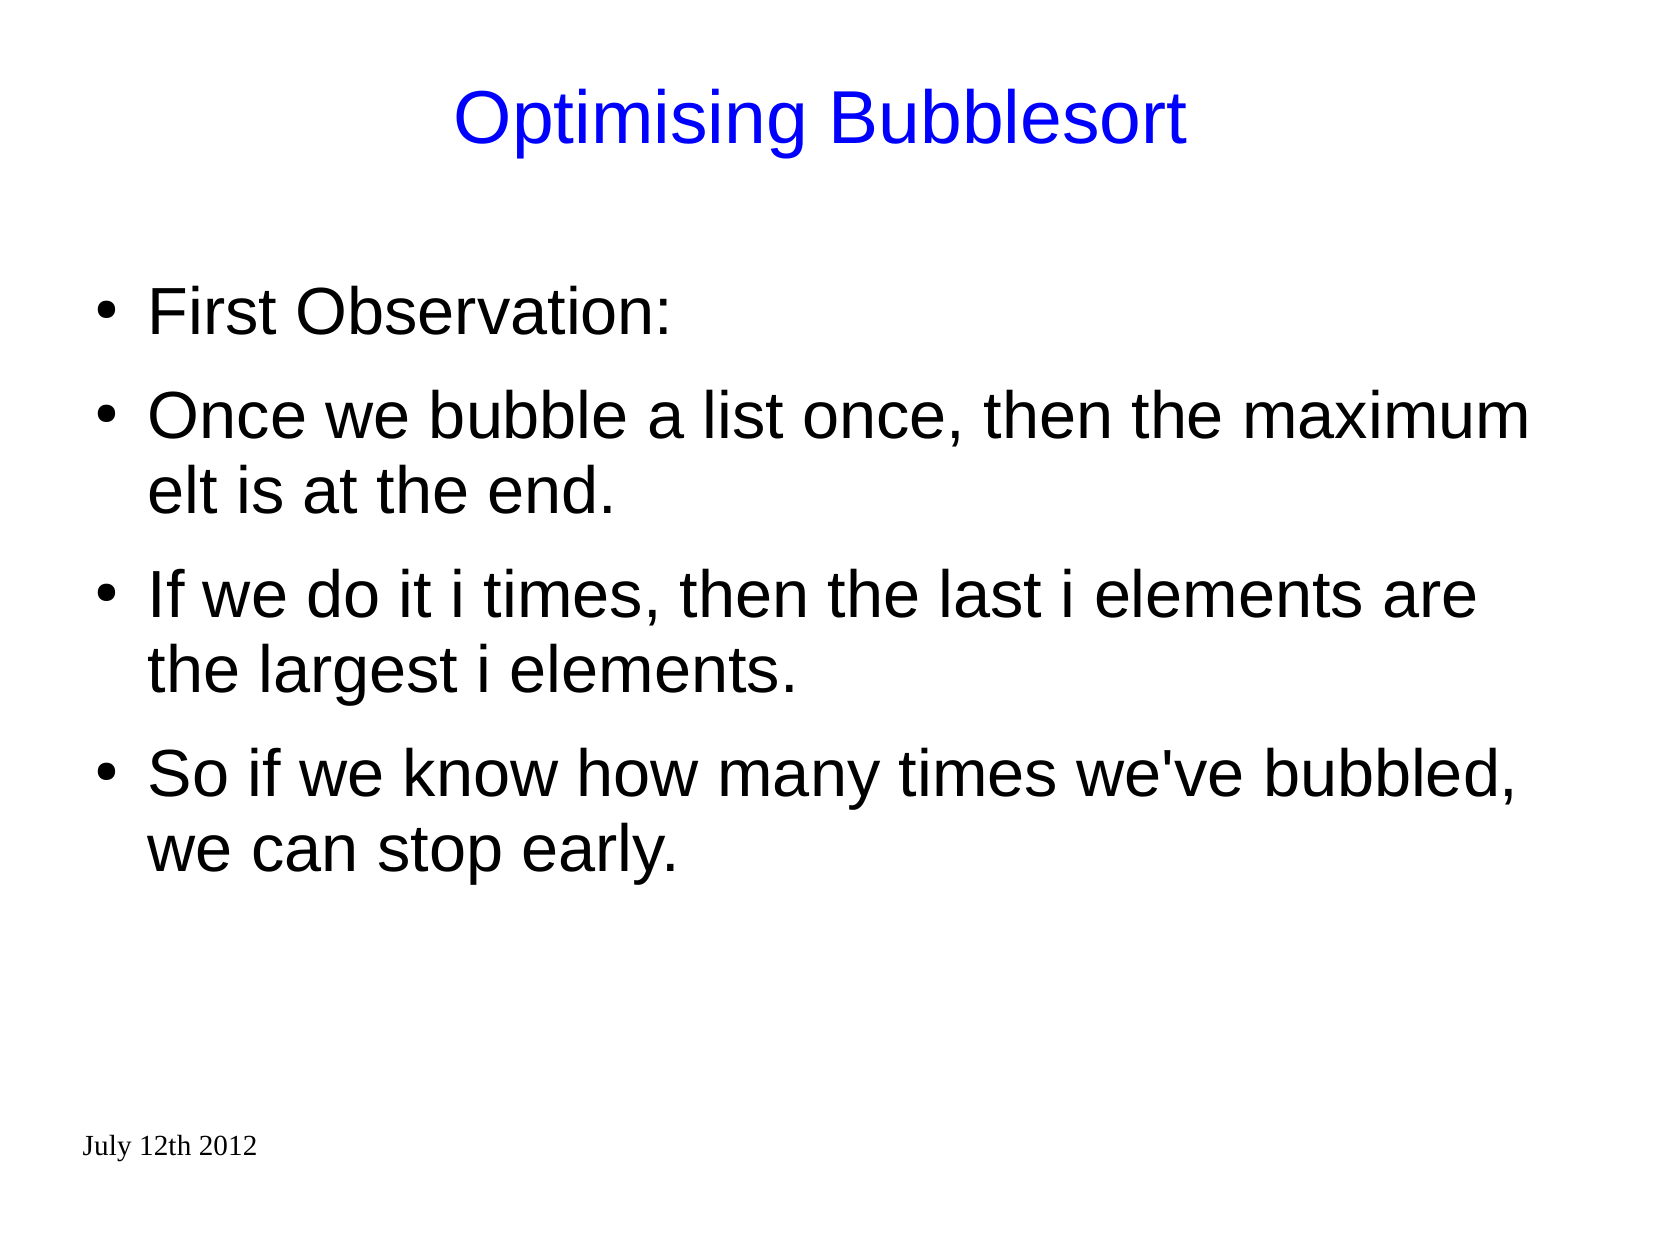

# Optimising Bubblesort
First Observation:
Once we bubble a list once, then the maximum elt is at the end.
If we do it i times, then the last i elements are the largest i elements.
So if we know how many times we've bubbled, we can stop early.
July 12th 2012